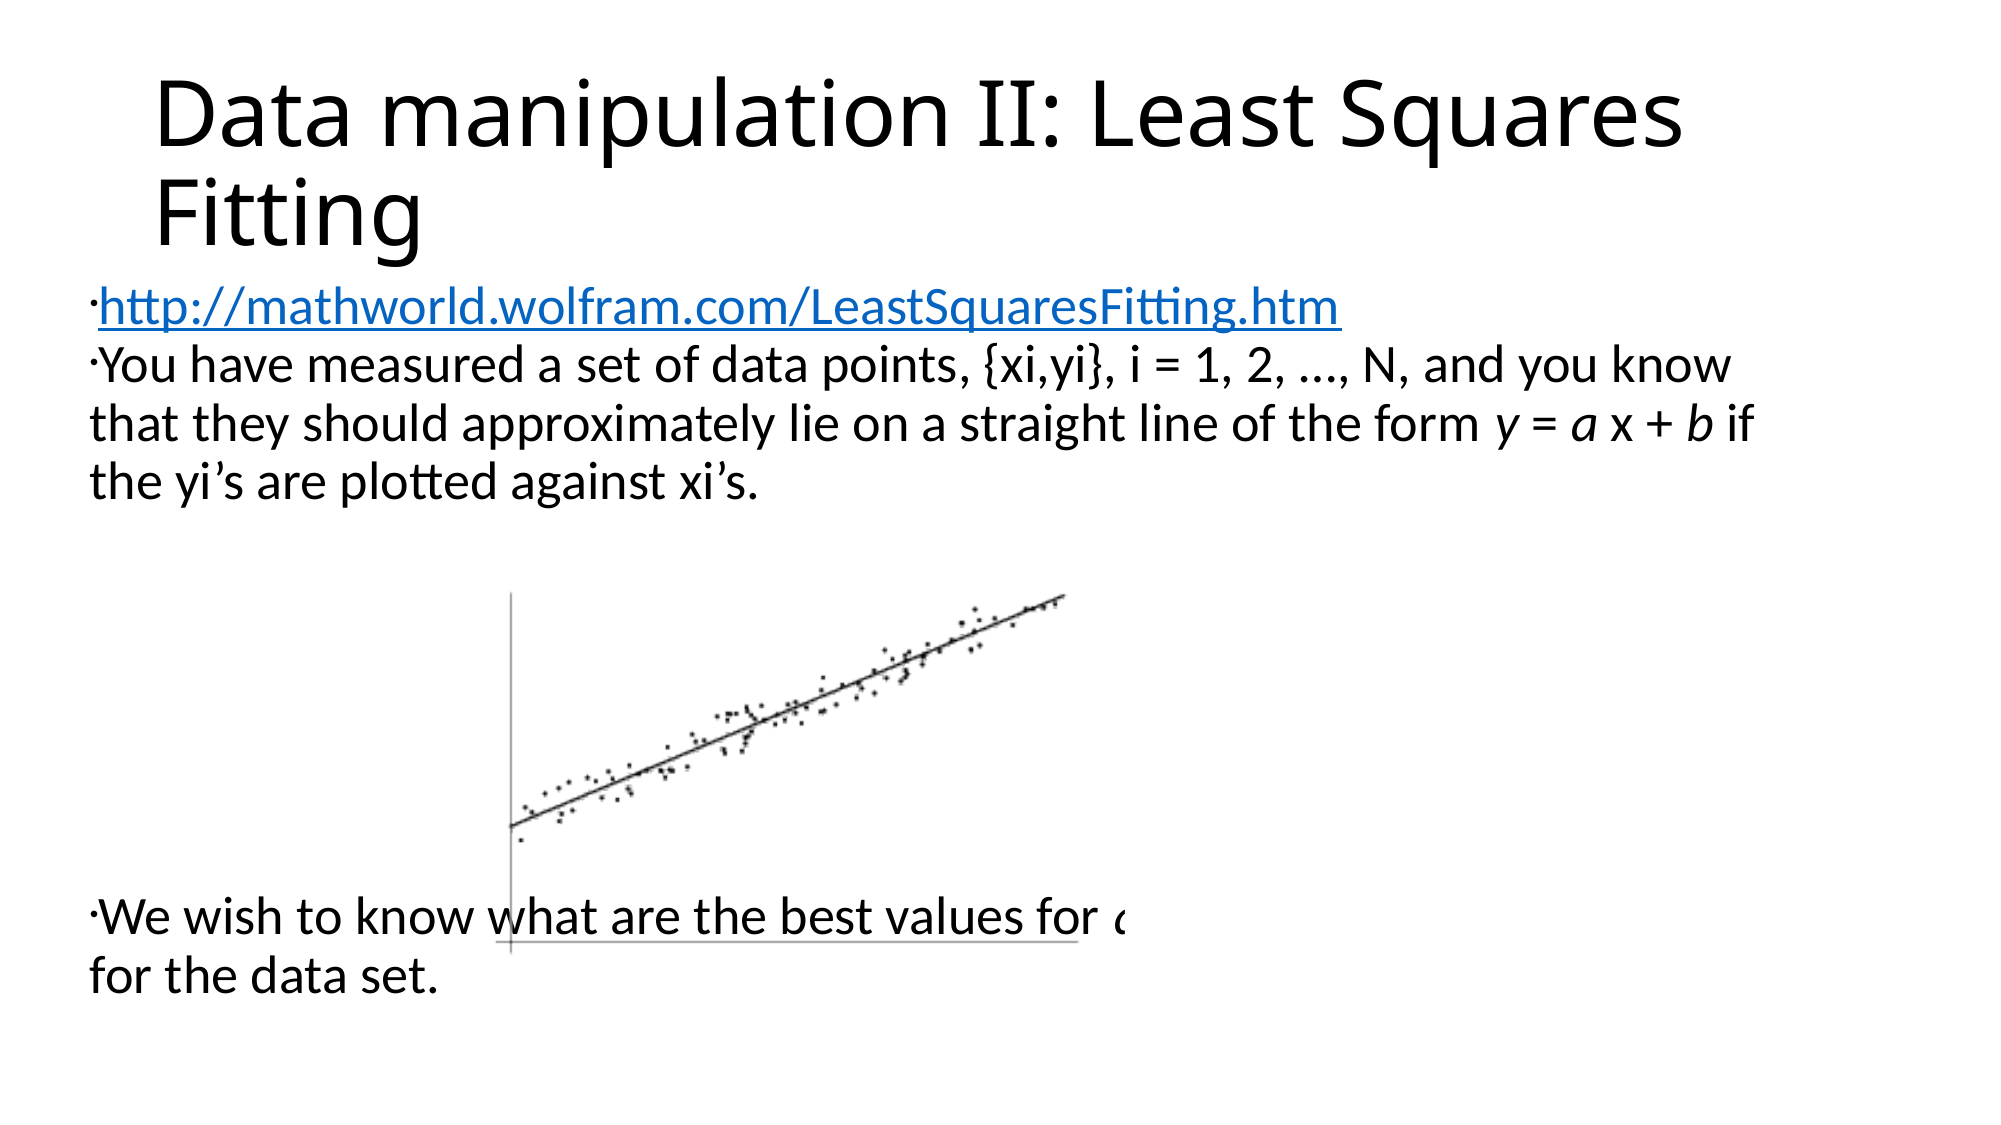

Data manipulation II: Least Squares Fitting
http://mathworld.wolfram.com/LeastSquaresFitting.htm
You have measured a set of data points, {xi,yi}, i = 1, 2, …, N, and you know that they should approximately lie on a straight line of the form y = a x + b if the yi’s are plotted against xi’s.
We wish to know what are the best values for a and b that make the best fit for the data set.